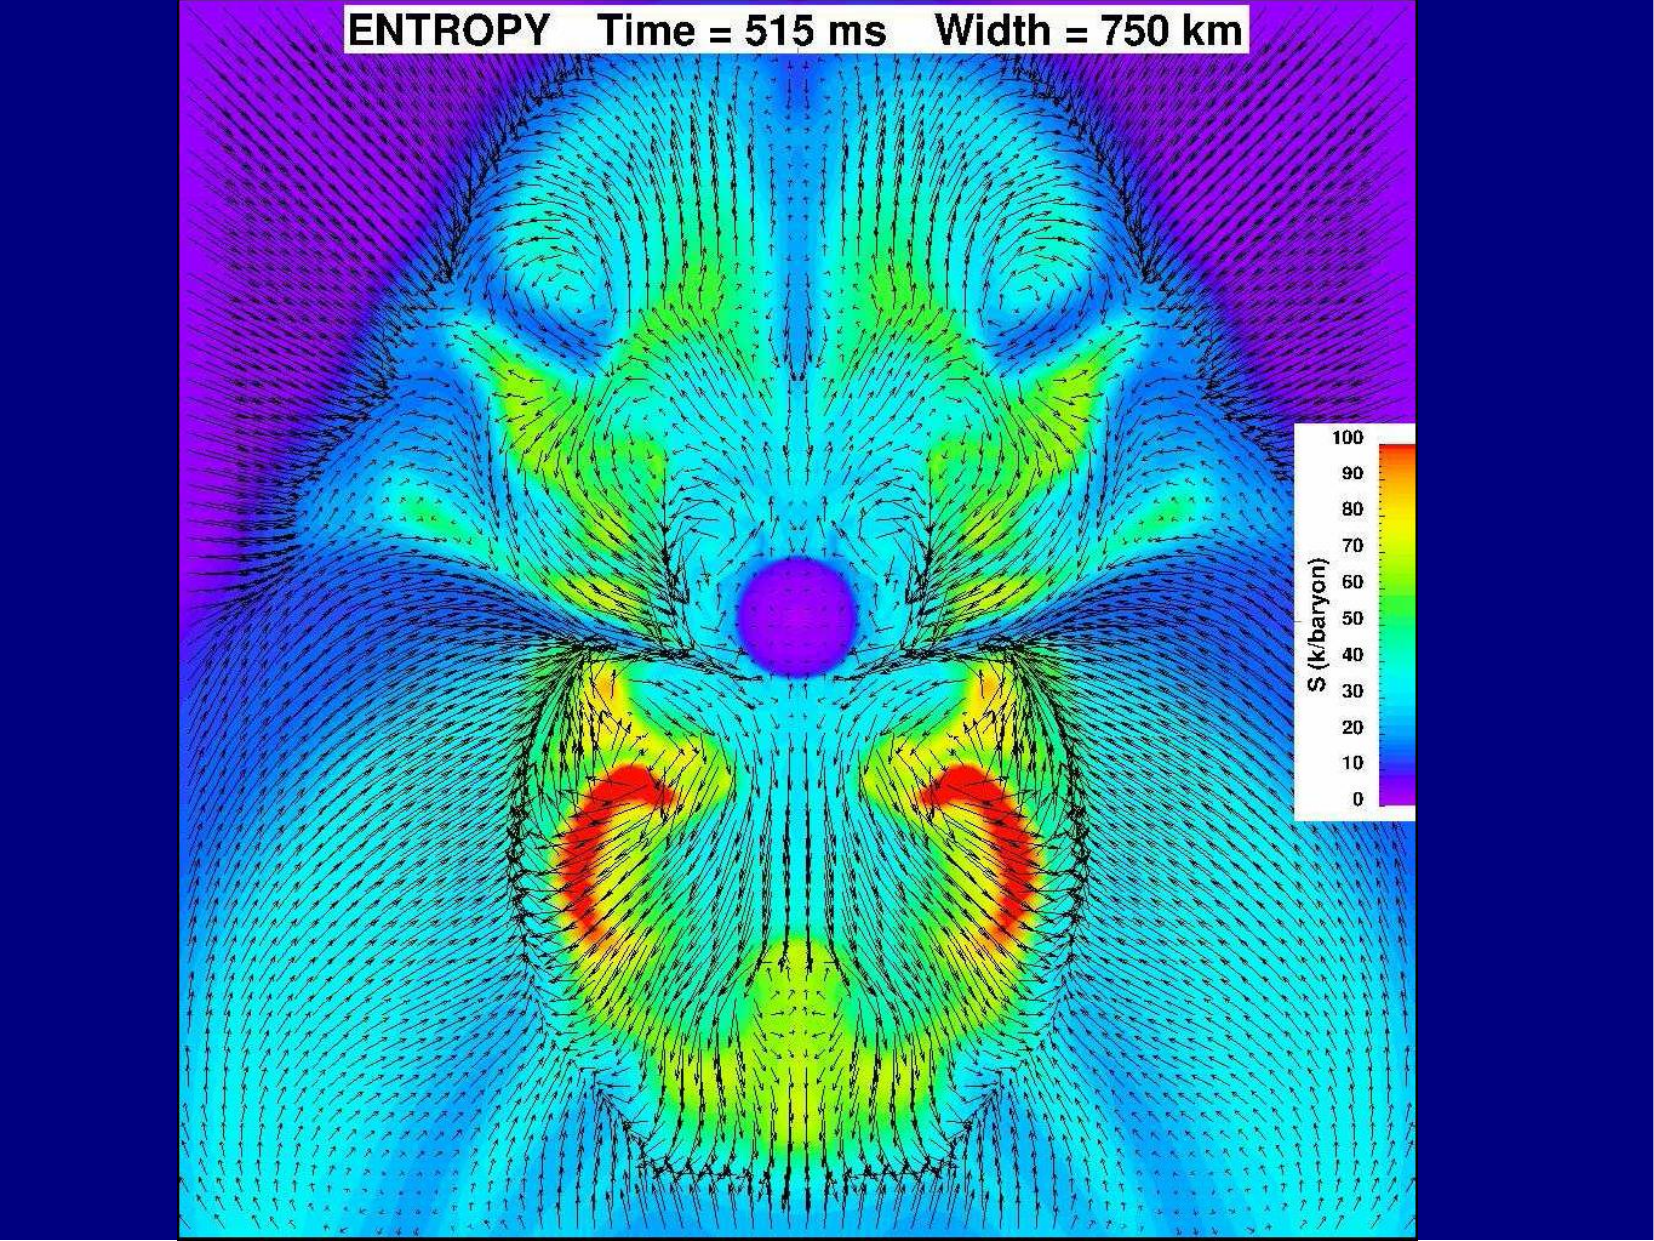

Simulation numérique d'une explosion de SN [Adam Burrow et al. 2005]